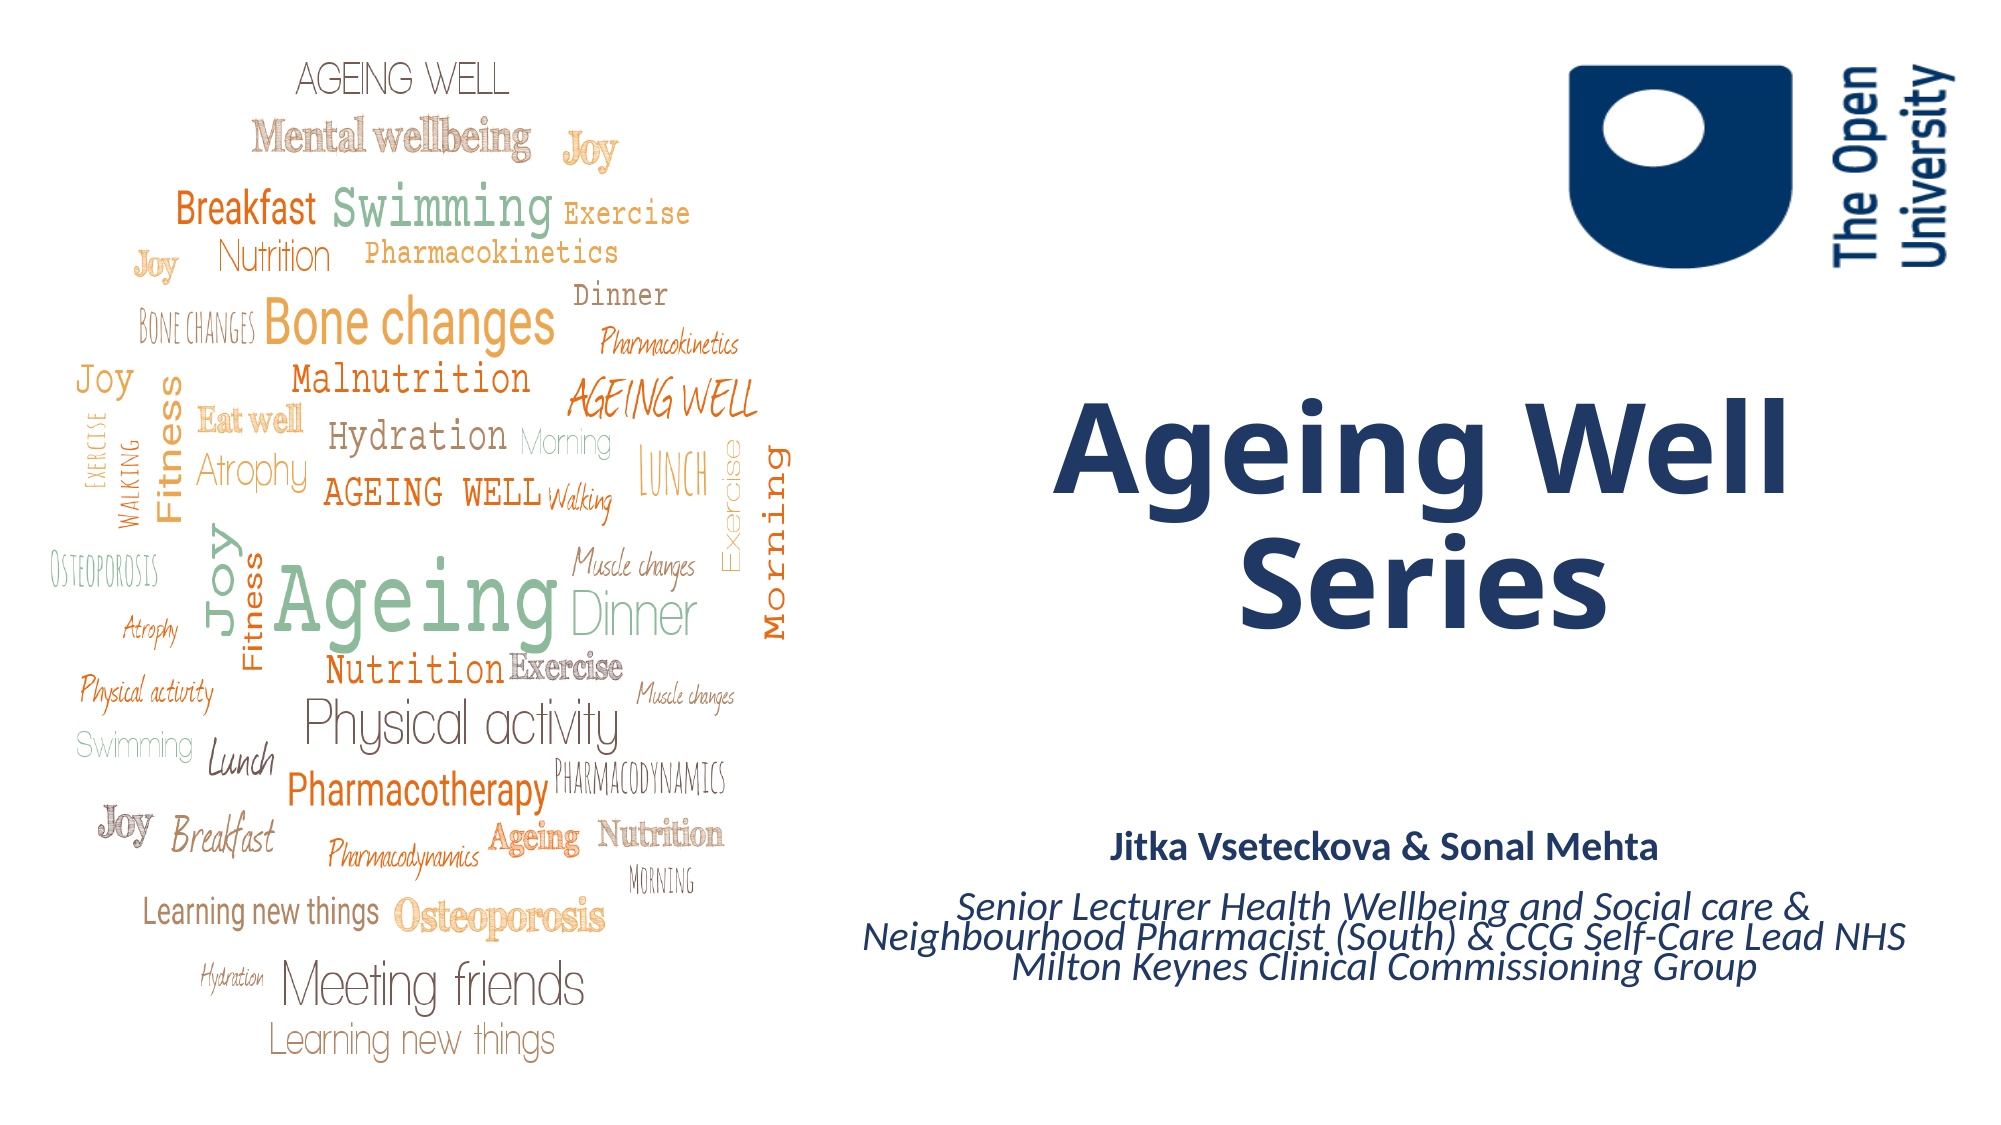

# Ageing Well Series
Jitka Vseteckova & Sonal Mehta
Senior Lecturer Health Wellbeing and Social care &
Neighbourhood Pharmacist (South) & CCG Self-Care Lead NHS Milton Keynes Clinical Commissioning Group